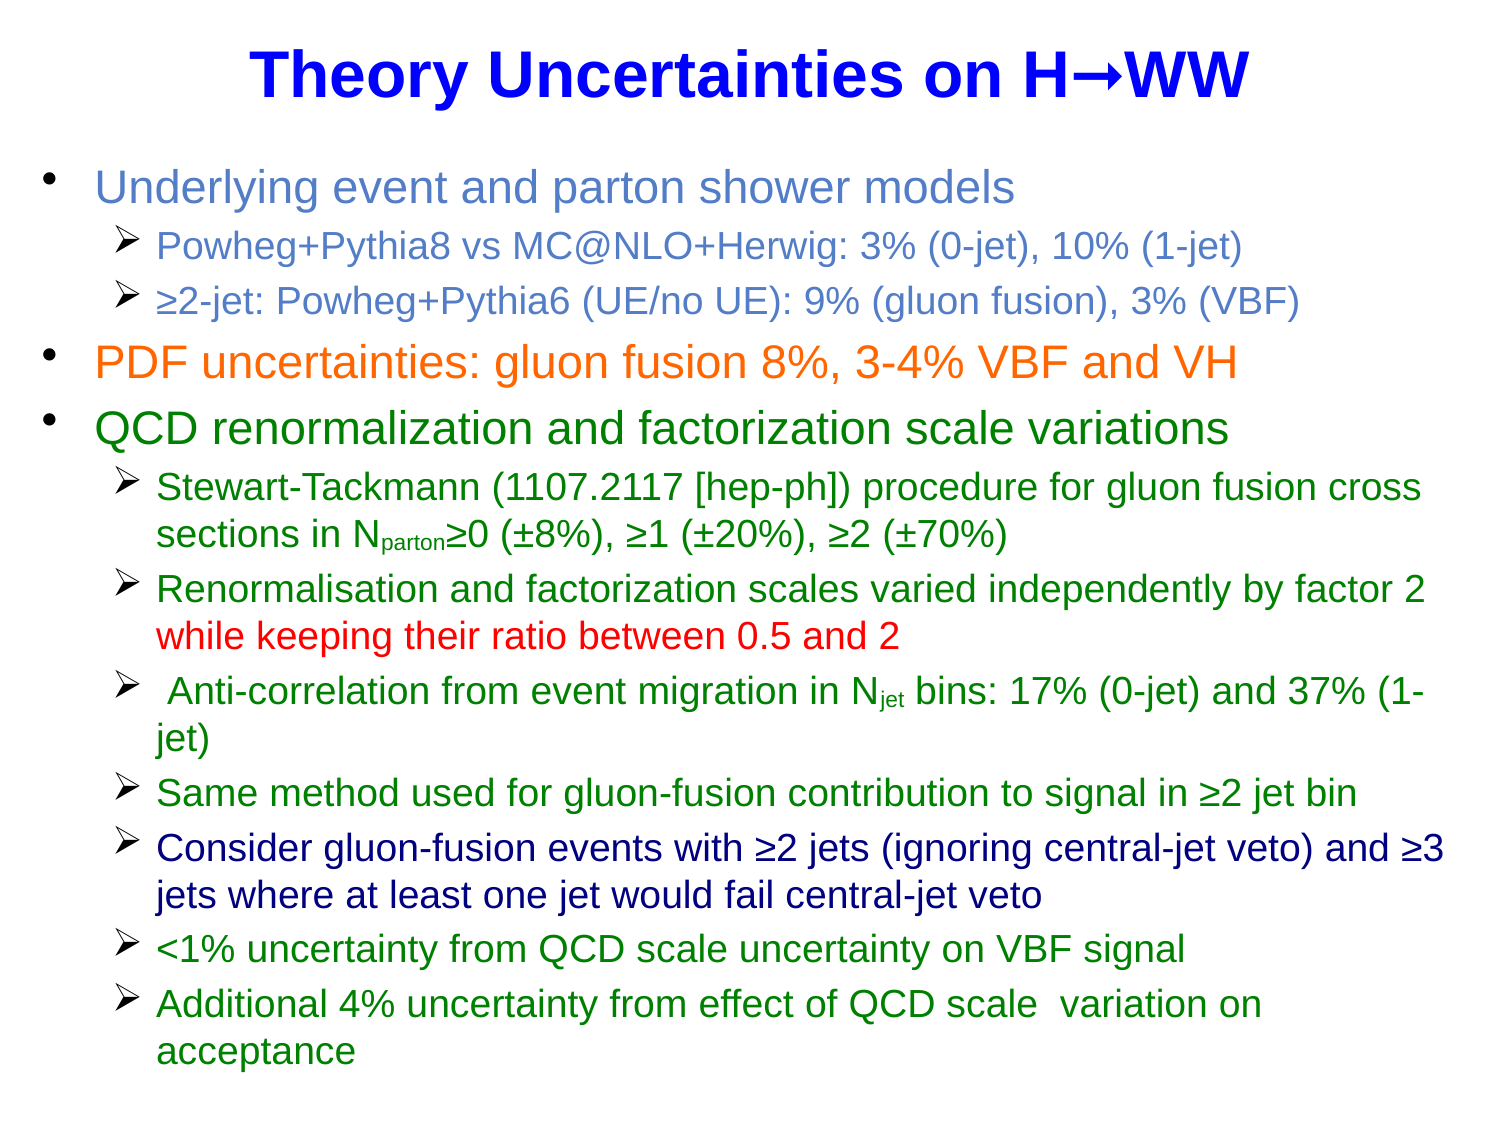

# Theory Uncertainties on H➞WW
Underlying event and parton shower models
Powheg+Pythia8 vs MC@NLO+Herwig: 3% (0-jet), 10% (1-jet)
≥2-jet: Powheg+Pythia6 (UE/no UE): 9% (gluon fusion), 3% (VBF)
PDF uncertainties: gluon fusion 8%, 3-4% VBF and VH
QCD renormalization and factorization scale variations
Stewart-Tackmann (1107.2117 [hep-ph]) procedure for gluon fusion cross sections in Nparton≥0 (±8%), ≥1 (±20%), ≥2 (±70%)
Renormalisation and factorization scales varied independently by factor 2 while keeping their ratio between 0.5 and 2
 Anti-correlation from event migration in Njet bins: 17% (0-jet) and 37% (1-jet)
Same method used for gluon-fusion contribution to signal in ≥2 jet bin
Consider gluon-fusion events with ≥2 jets (ignoring central-jet veto) and ≥3 jets where at least one jet would fail central-jet veto
<1% uncertainty from QCD scale uncertainty on VBF signal
Additional 4% uncertainty from effect of QCD scale variation on acceptance